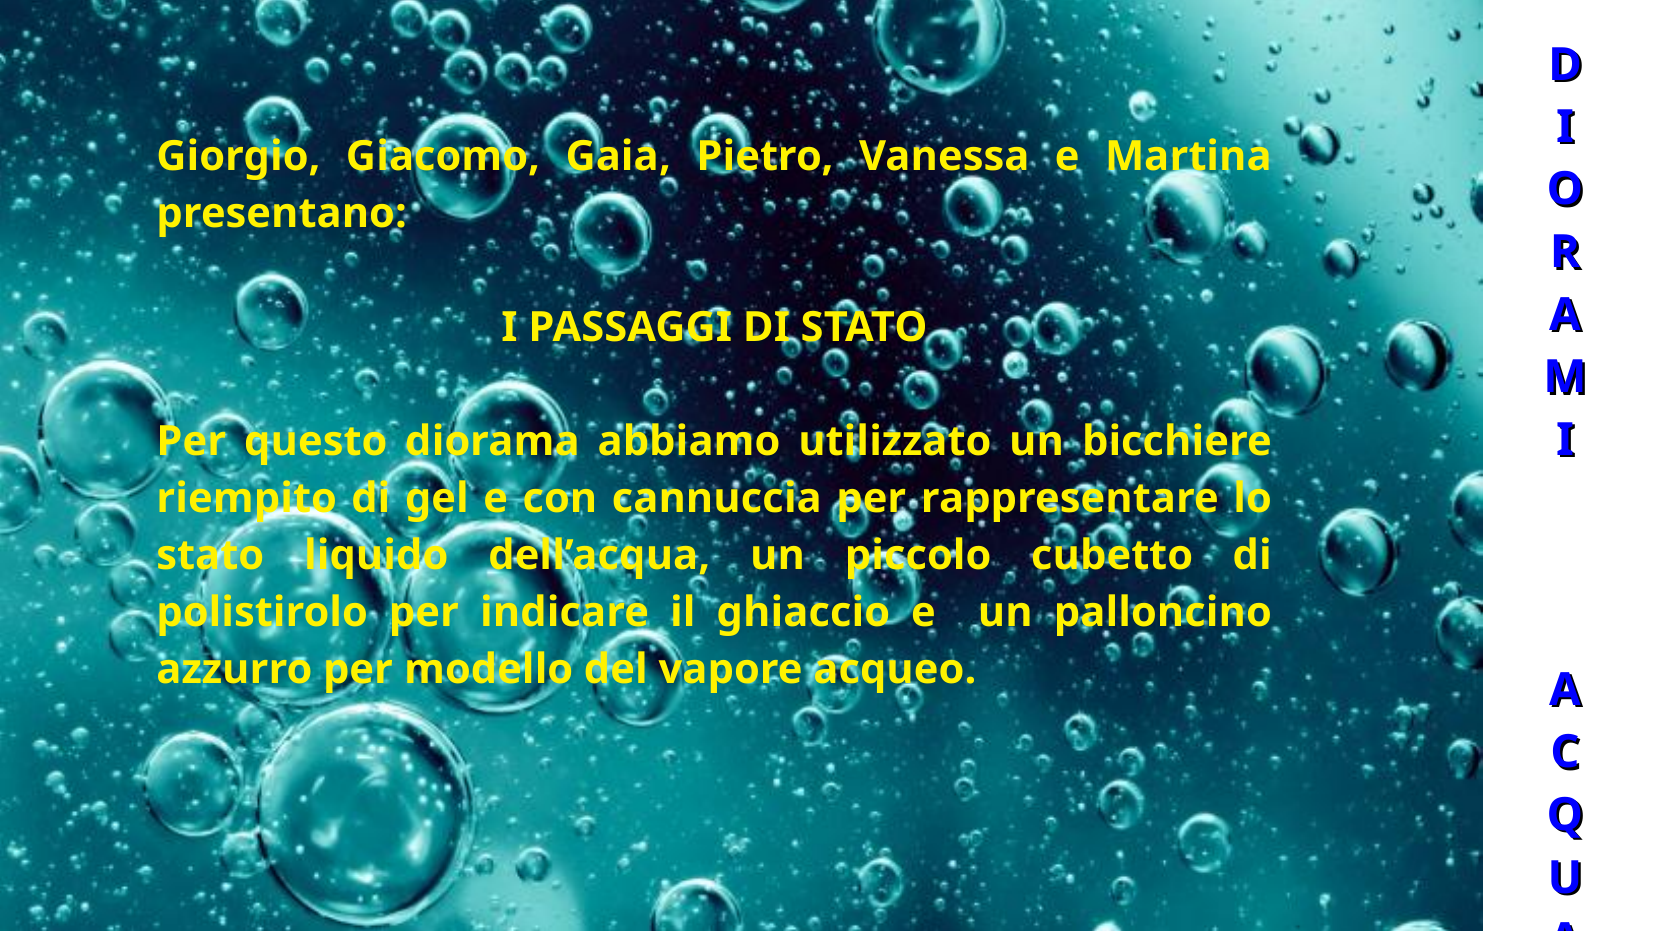

D
I
O
R
A
M
I
A
C
Q
U
A
Giorgio, Giacomo, Gaia, Pietro, Vanessa e Martina presentano:
I PASSAGGI DI STATO
Per questo diorama abbiamo utilizzato un bicchiere riempito di gel e con cannuccia per rappresentare lo stato liquido dell’acqua, un piccolo cubetto di polistirolo per indicare il ghiaccio e un palloncino azzurro per modello del vapore acqueo.